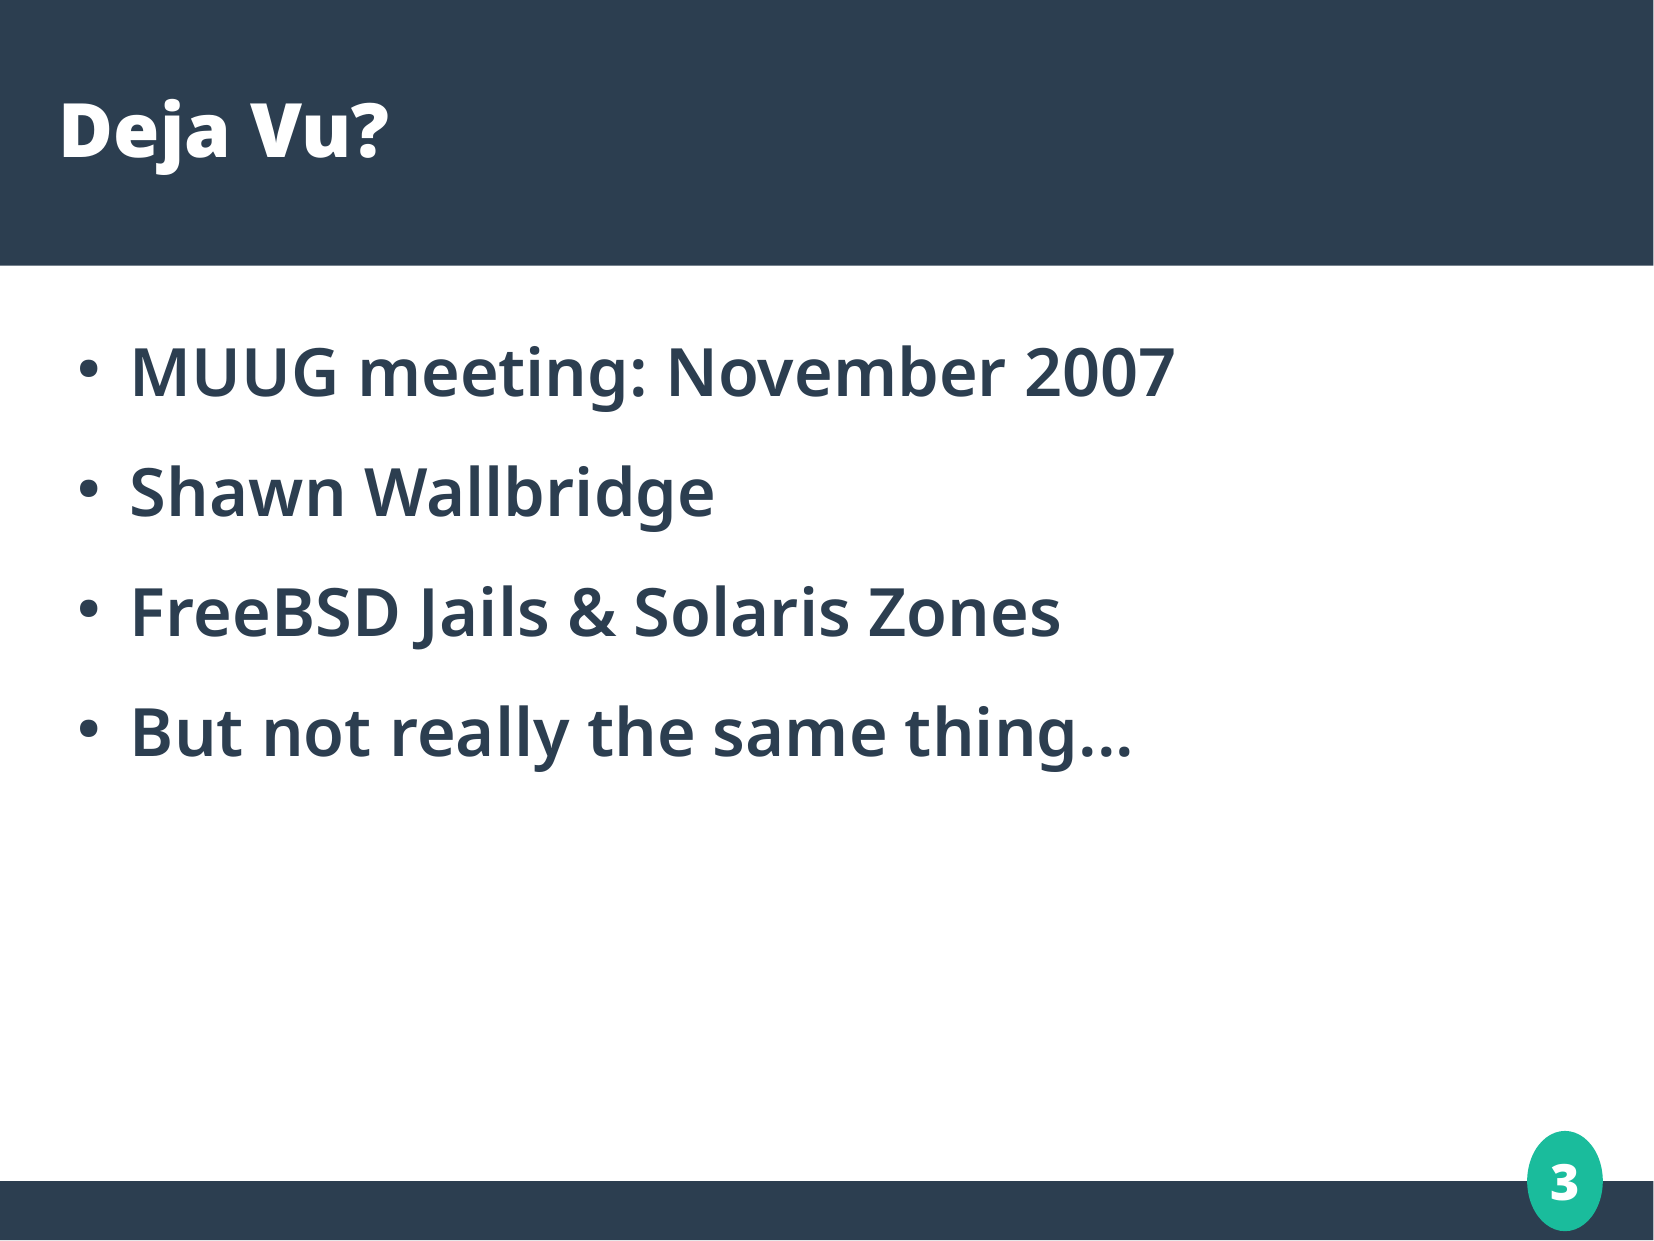

# Deja Vu?
MUUG meeting: November 2007
Shawn Wallbridge
FreeBSD Jails & Solaris Zones
But not really the same thing...